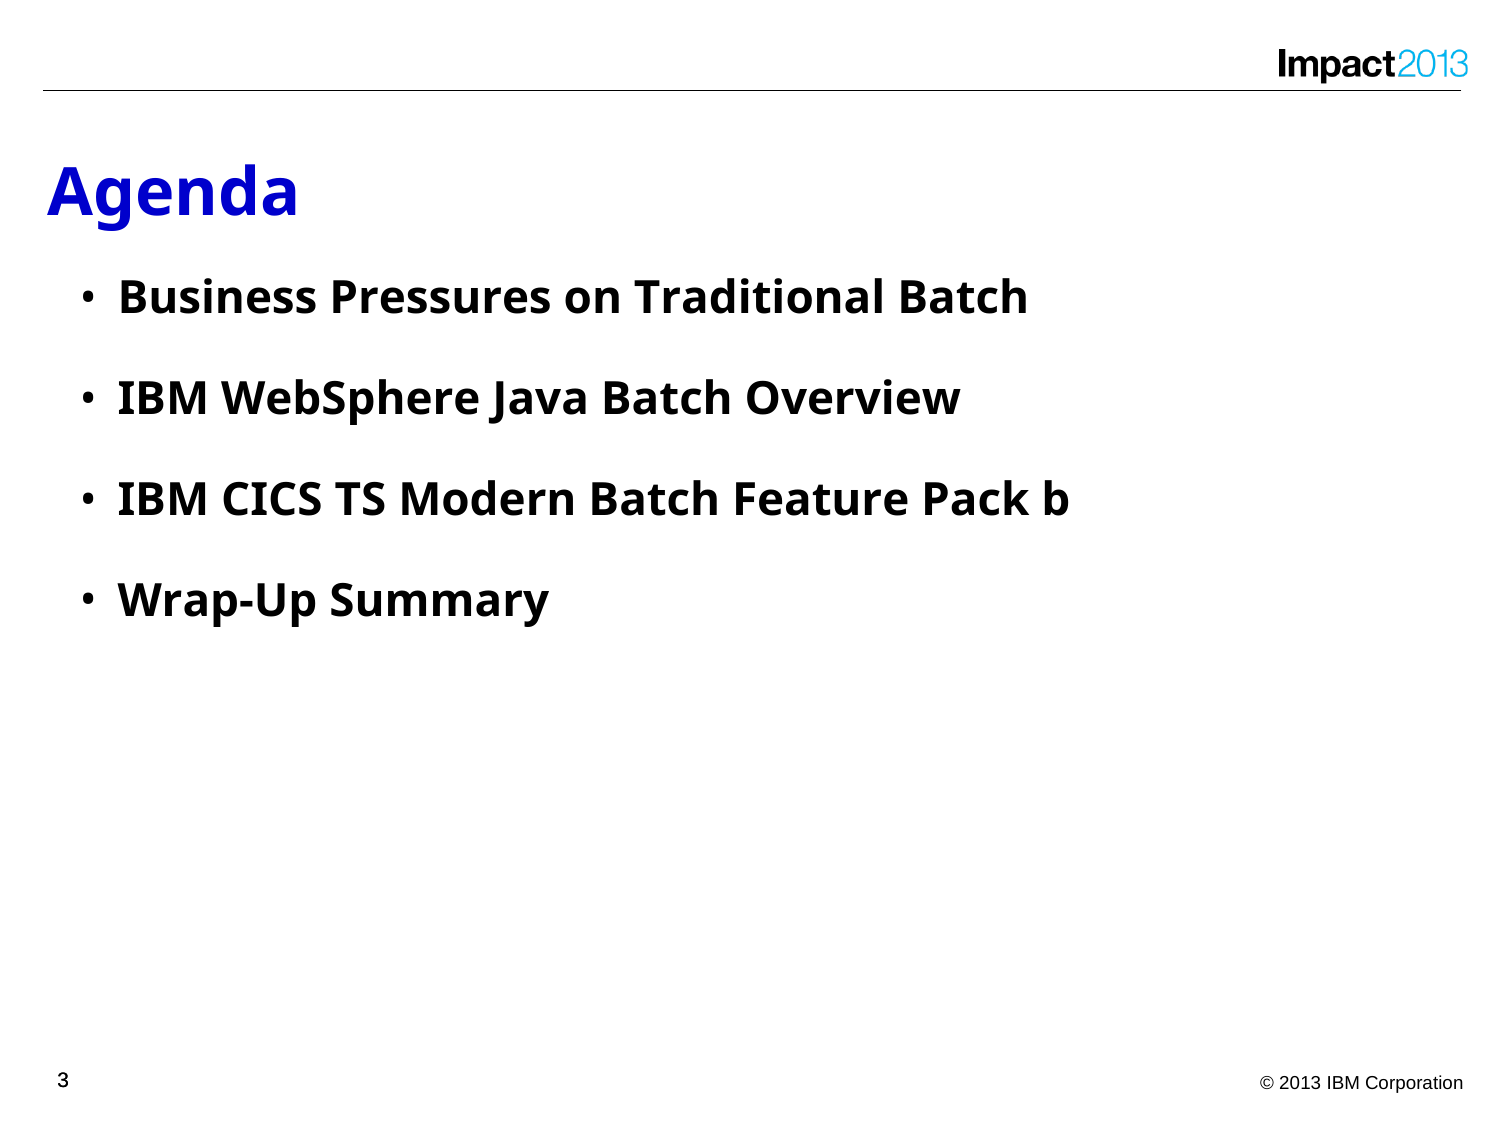

Agenda
Business Pressures on Traditional Batch
IBM WebSphere Java Batch Overview
IBM CICS TS Modern Batch Feature Pack b
Wrap-Up Summary